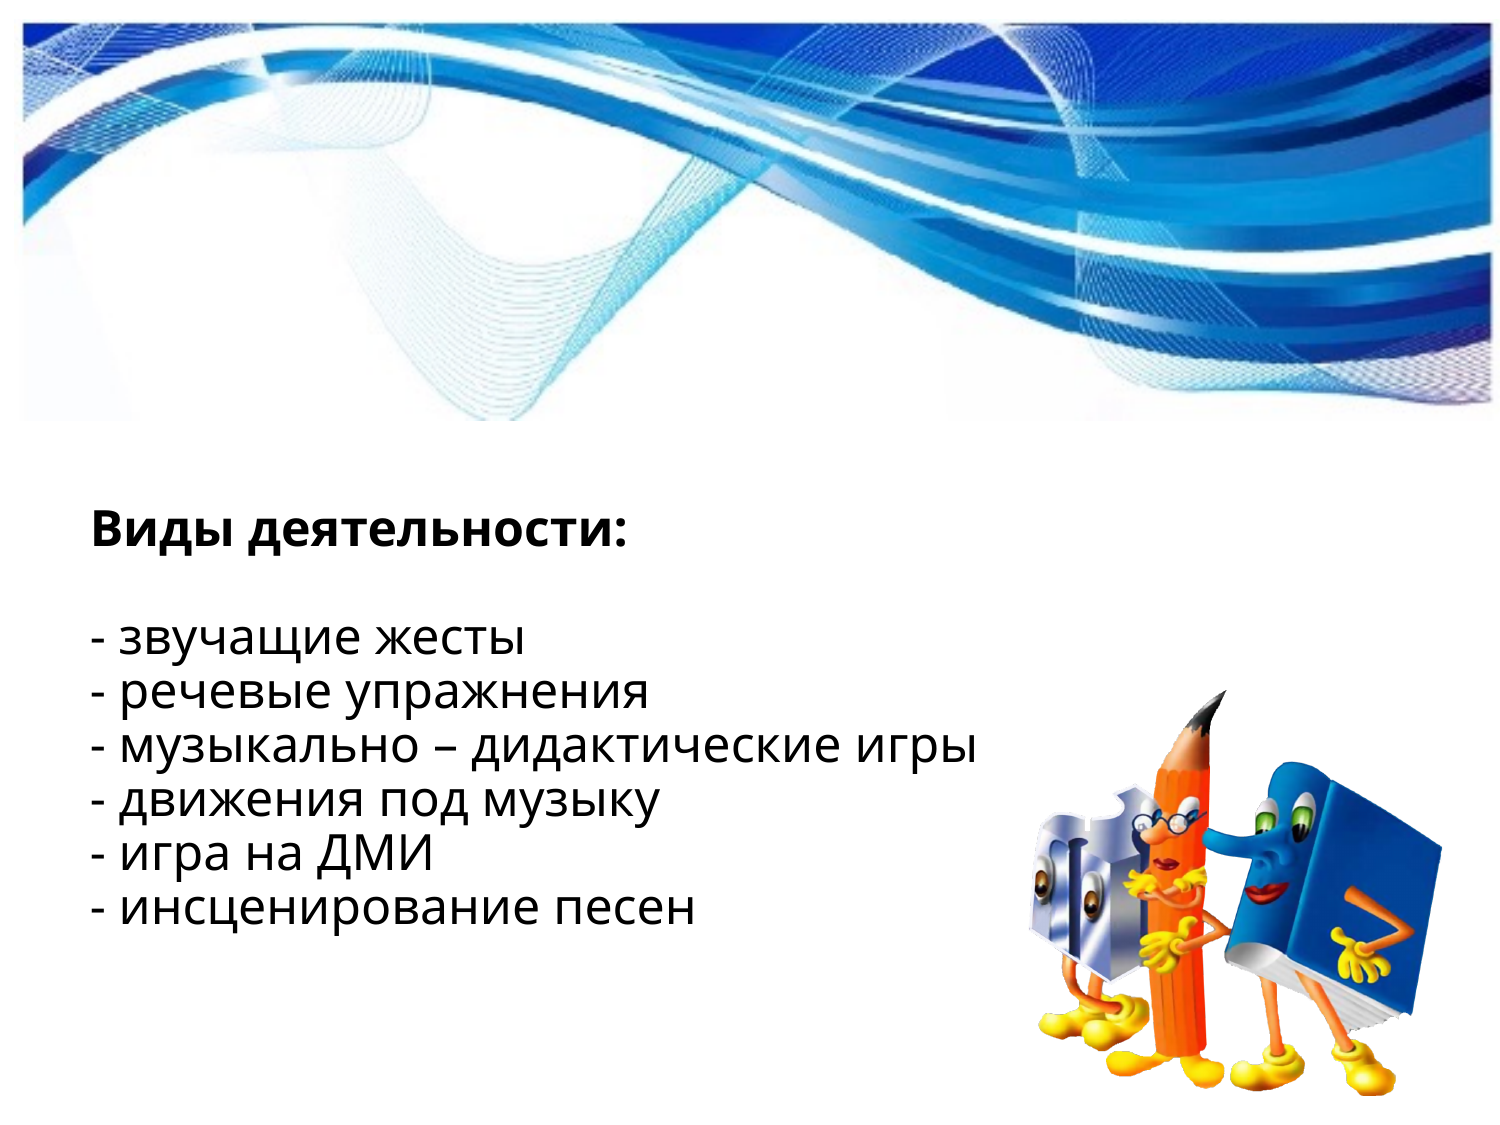

.
# Виды деятельности: - звучащие жесты - речевые упражнения - музыкально – дидактические игры - движения под музыку - игра на ДМИ - инсценирование песен